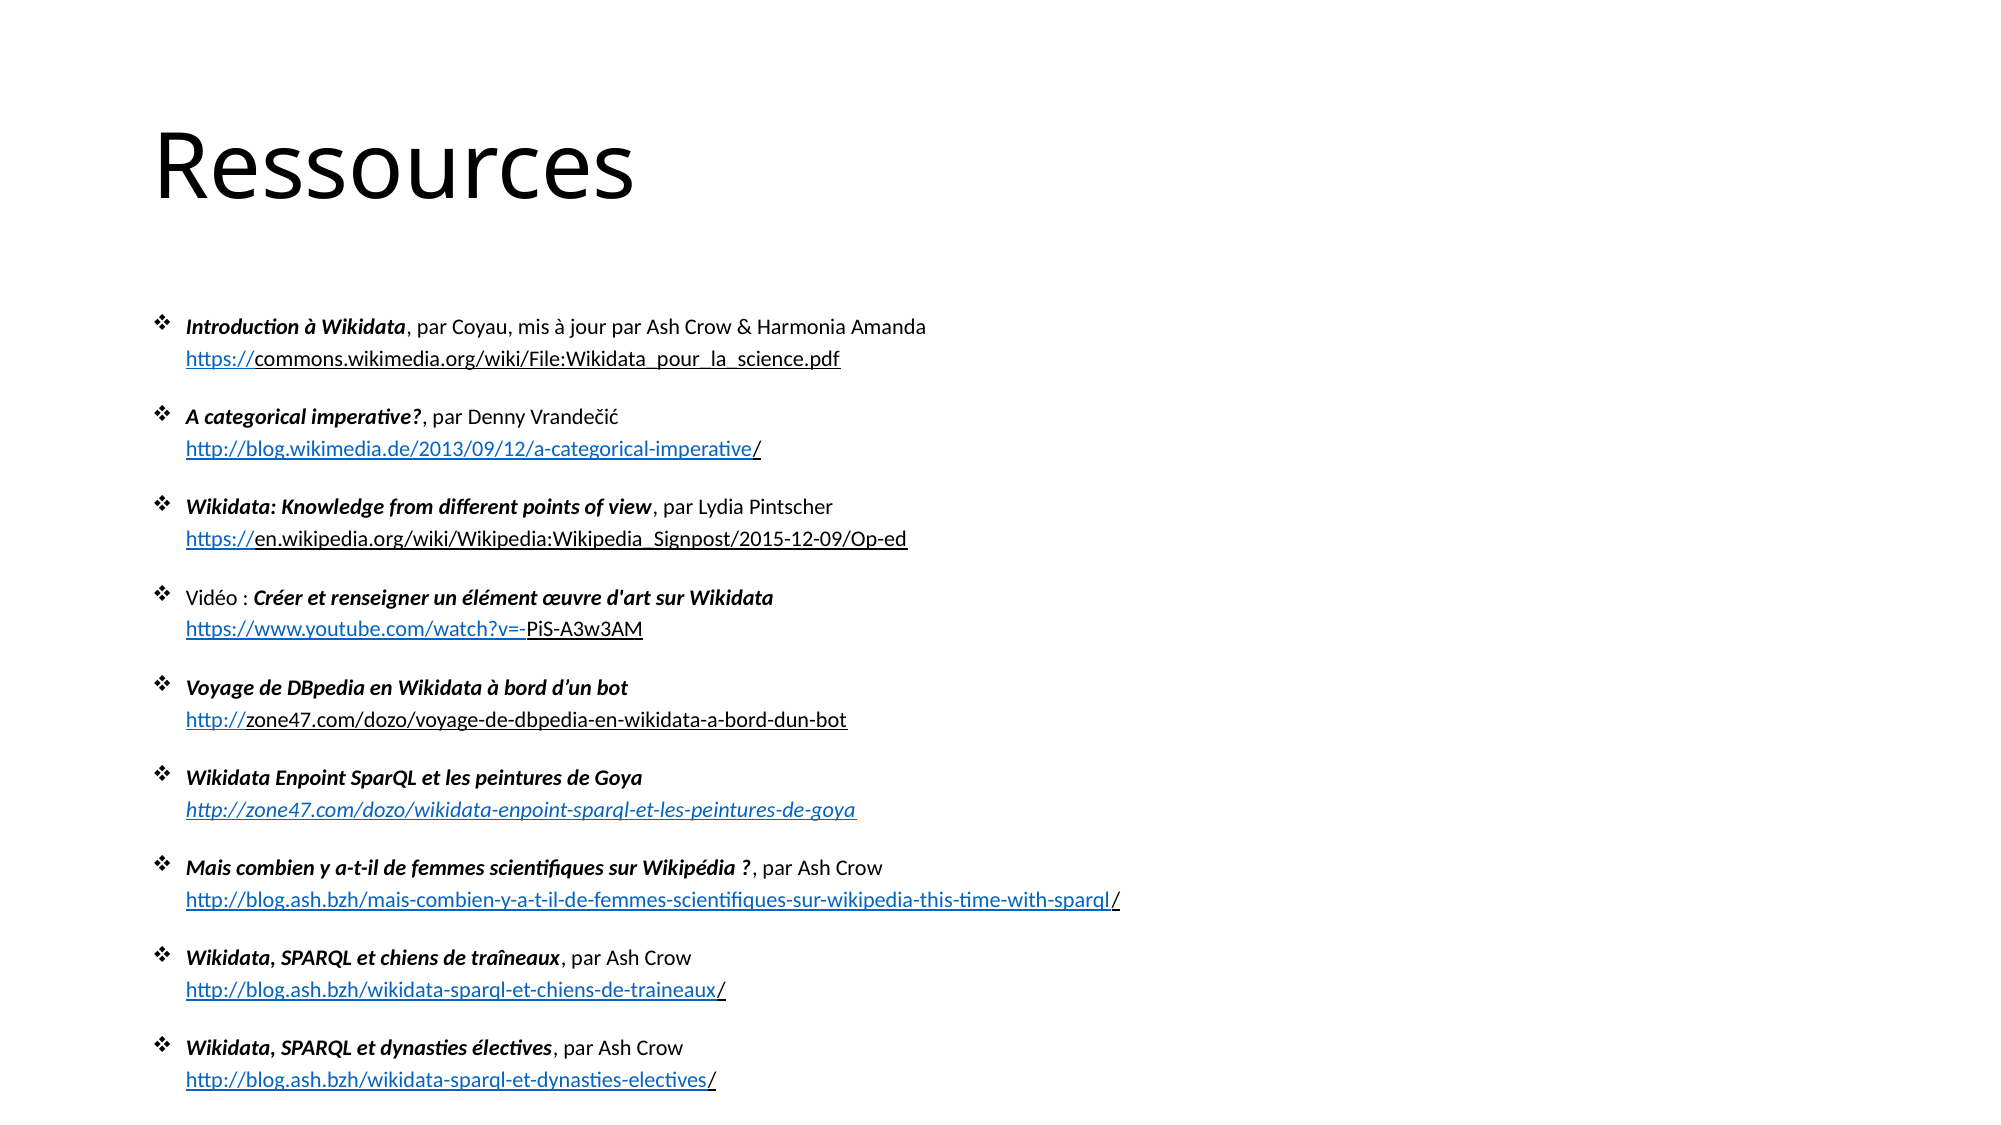

# Ressources
Introduction à Wikidata, par Coyau, mis à jour par Ash Crow & Harmonia Amanda
https://commons.wikimedia.org/wiki/File:Wikidata_pour_la_science.pdf
A categorical imperative?, par Denny Vrandečić
http://blog.wikimedia.de/2013/09/12/a-categorical-imperative/
Wikidata: Knowledge from different points of view, par Lydia Pintscher
https://en.wikipedia.org/wiki/Wikipedia:Wikipedia_Signpost/2015-12-09/Op-ed
Vidéo : Créer et renseigner un élément œuvre d'art sur Wikidata
https://www.youtube.com/watch?v=-PiS-A3w3AM
Voyage de DBpedia en Wikidata à bord d’un bot
http://zone47.com/dozo/voyage-de-dbpedia-en-wikidata-a-bord-dun-bot
Wikidata Enpoint SparQL et les peintures de Goya
http://zone47.com/dozo/wikidata-enpoint-sparql-et-les-peintures-de-goya
Mais combien y a-t-il de femmes scientifiques sur Wikipédia ?, par Ash Crow
http://blog.ash.bzh/mais-combien-y-a-t-il-de-femmes-scientifiques-sur-wikipedia-this-time-with-sparql/
Wikidata, SPARQL et chiens de traîneaux, par Ash Crow
http://blog.ash.bzh/wikidata-sparql-et-chiens-de-traineaux/
Wikidata, SPARQL et dynasties électives, par Ash Crow
http://blog.ash.bzh/wikidata-sparql-et-dynasties-electives/